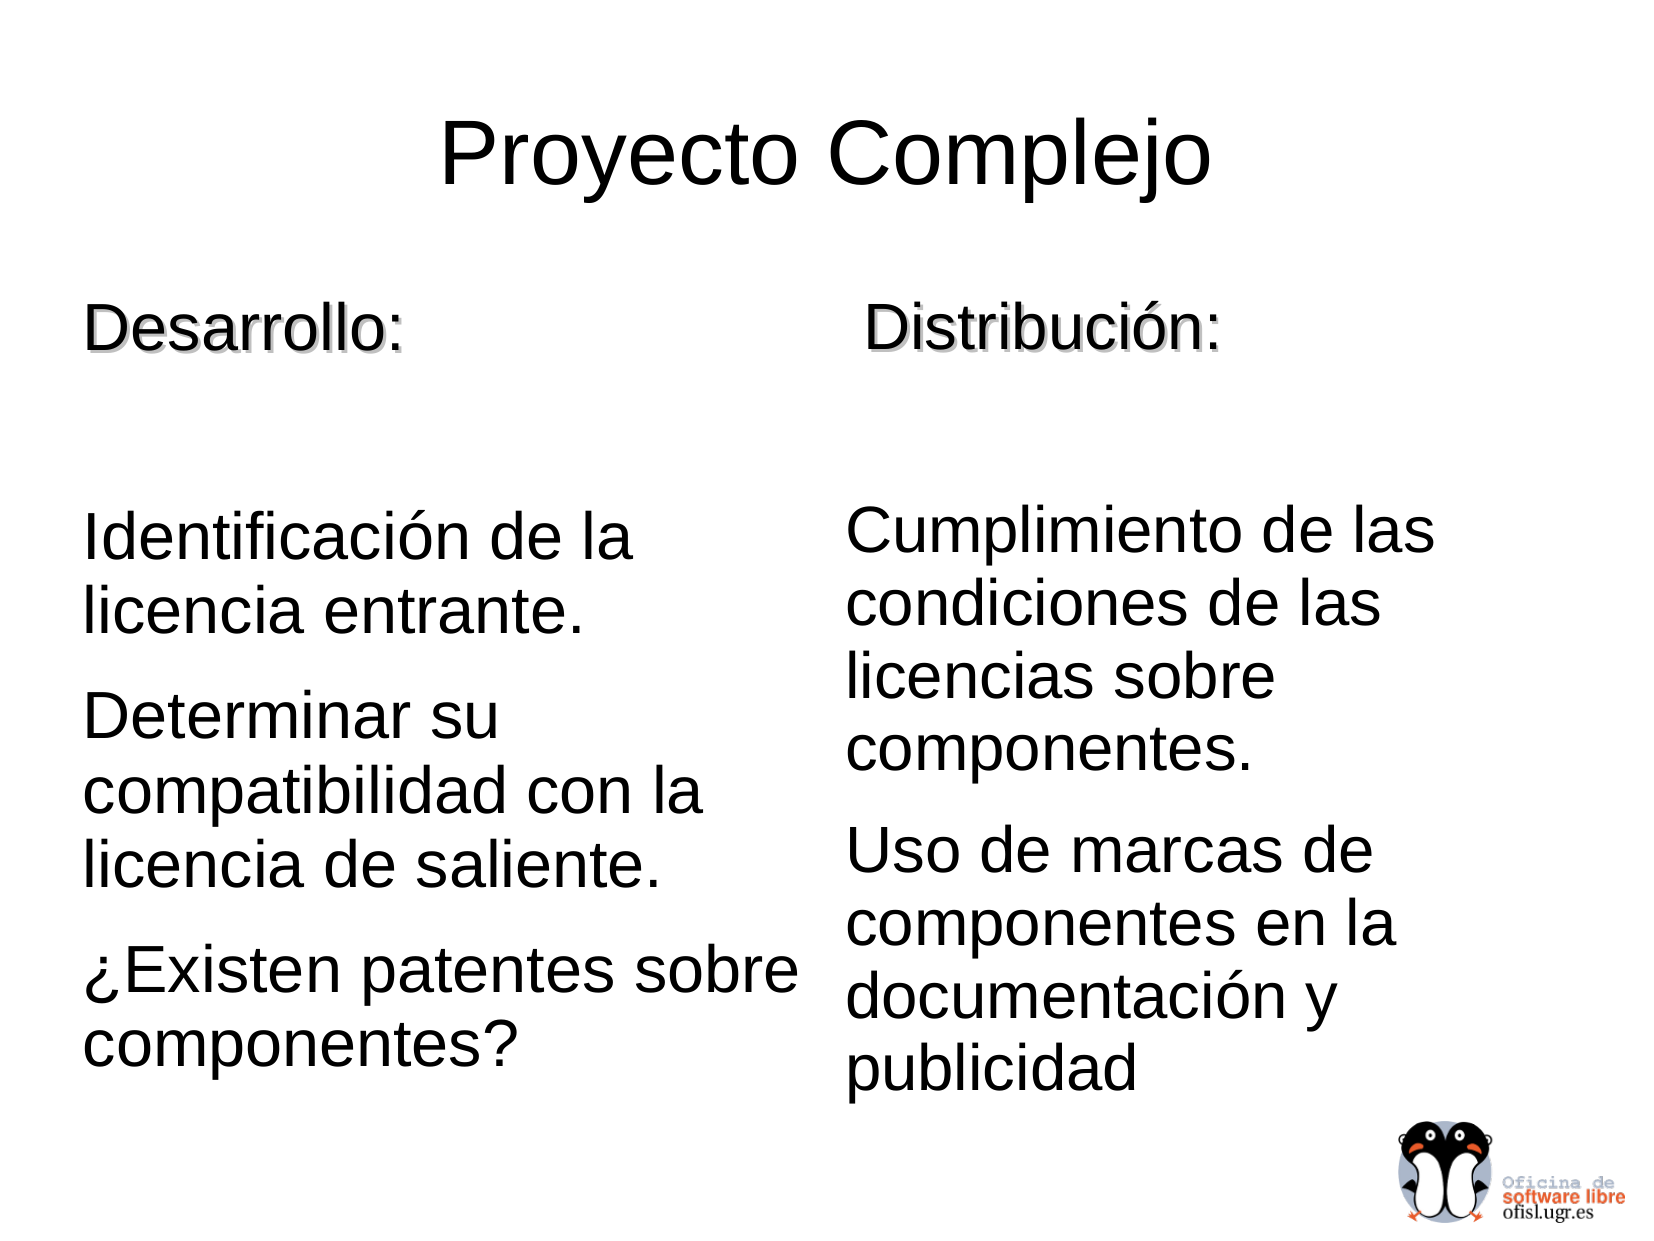

# Proyecto Complejo
Desarrollo:
Identificación de la licencia entrante.
Determinar su compatibilidad con la licencia de saliente.
¿Existen patentes sobre componentes?
 Distribución:
Cumplimiento de las condiciones de las licencias sobre componentes.
Uso de marcas de componentes en la documentación y publicidad